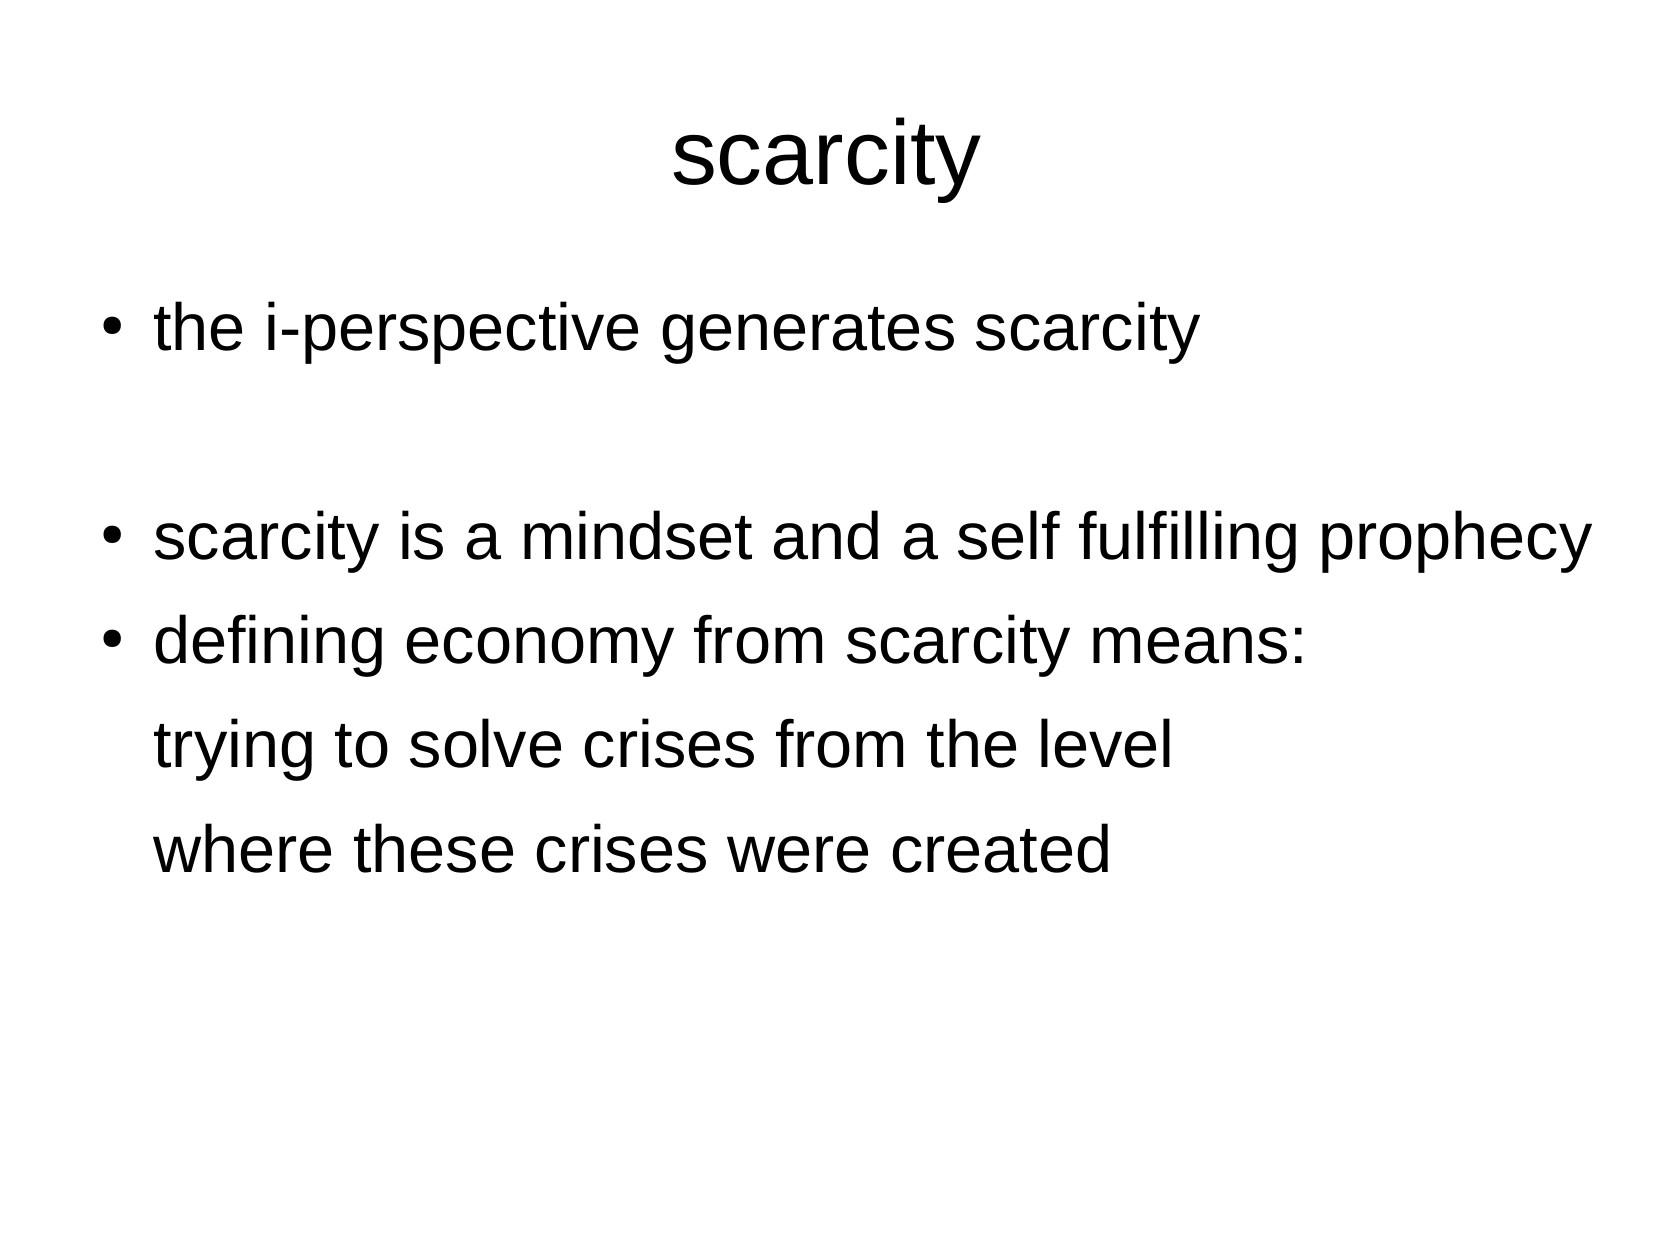

# scarcity
the i-perspective generates scarcity
scarcity is a mindset and a self fulfilling prophecy
defining economy from scarcity means:
trying to solve crises from the level
where these crises were created